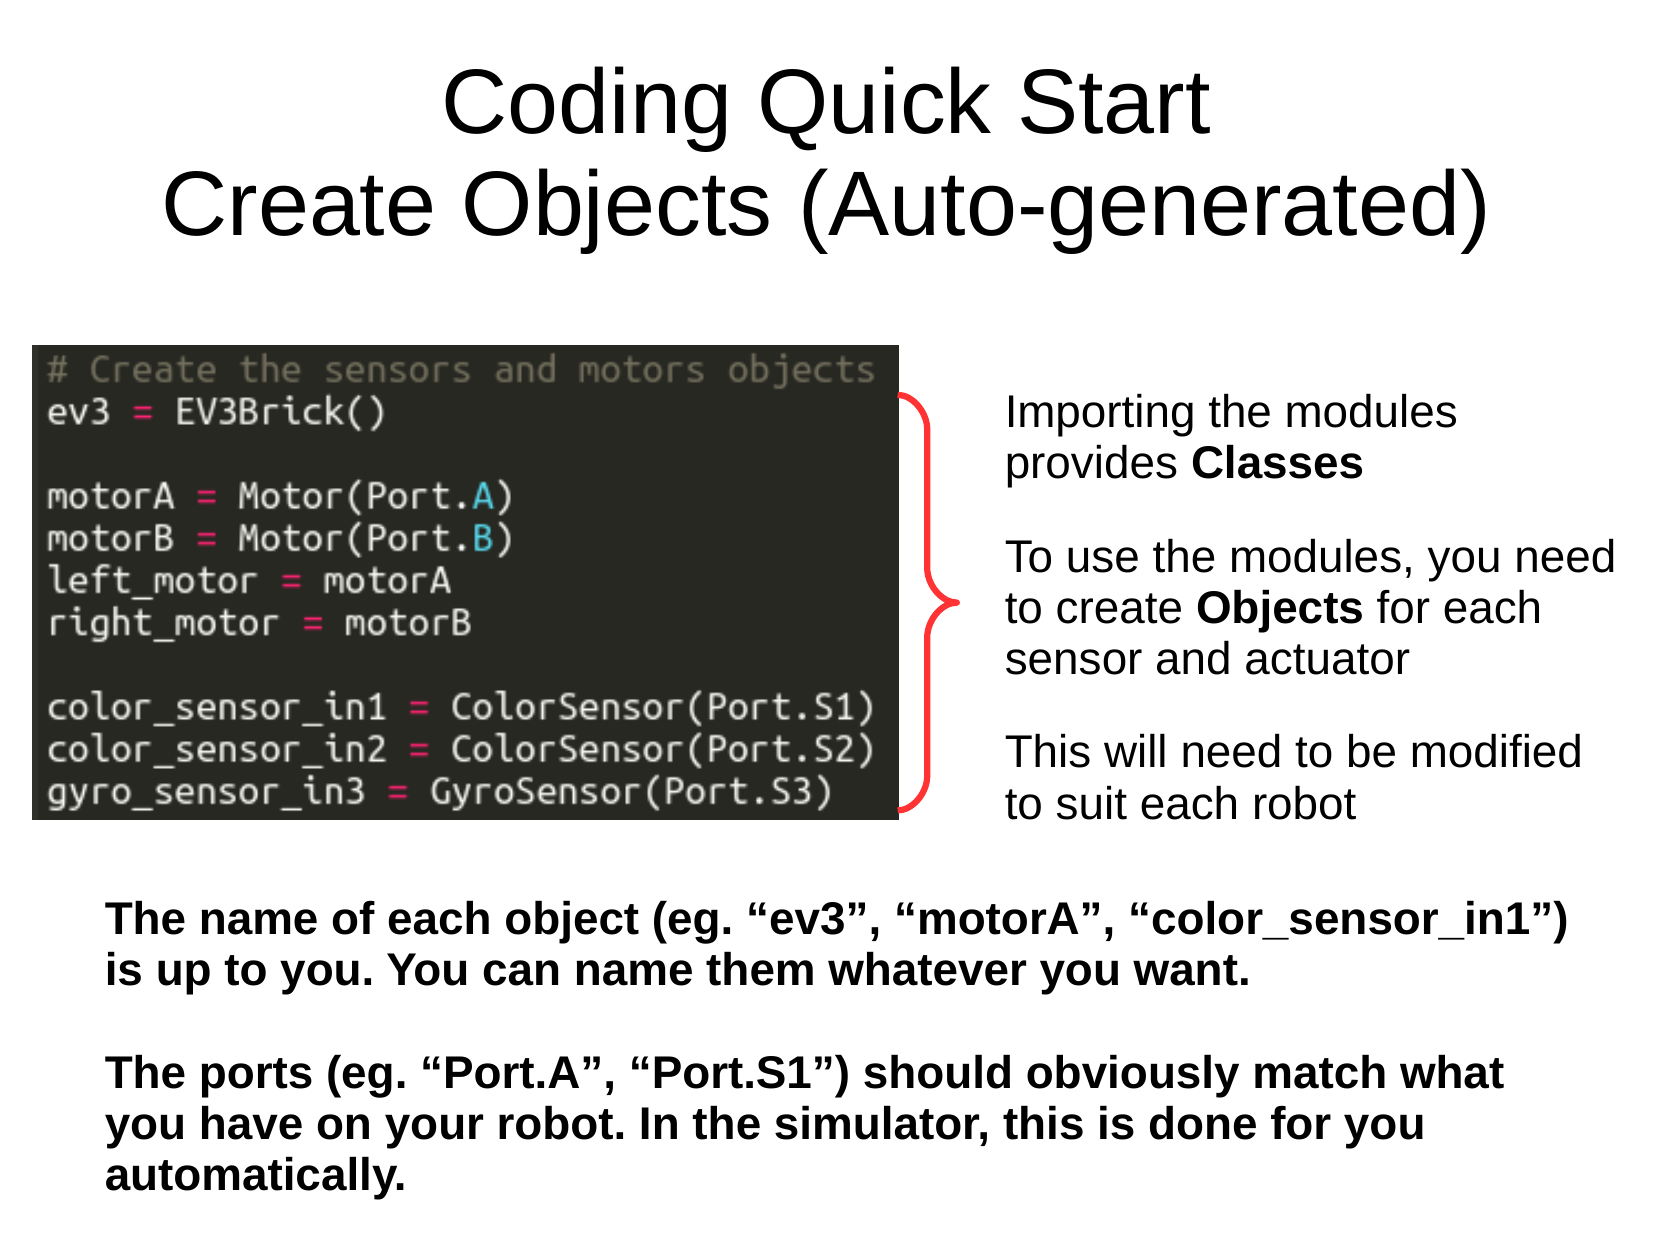

# Coding Quick Start Create Objects (Auto-generated)
Importing the modules provides Classes
To use the modules, you need to create Objects for each sensor and actuator
This will need to be modified to suit each robot
The name of each object (eg. “ev3”, “motorA”, “color_sensor_in1”) is up to you. You can name them whatever you want.
The ports (eg. “Port.A”, “Port.S1”) should obviously match what you have on your robot. In the simulator, this is done for you automatically.